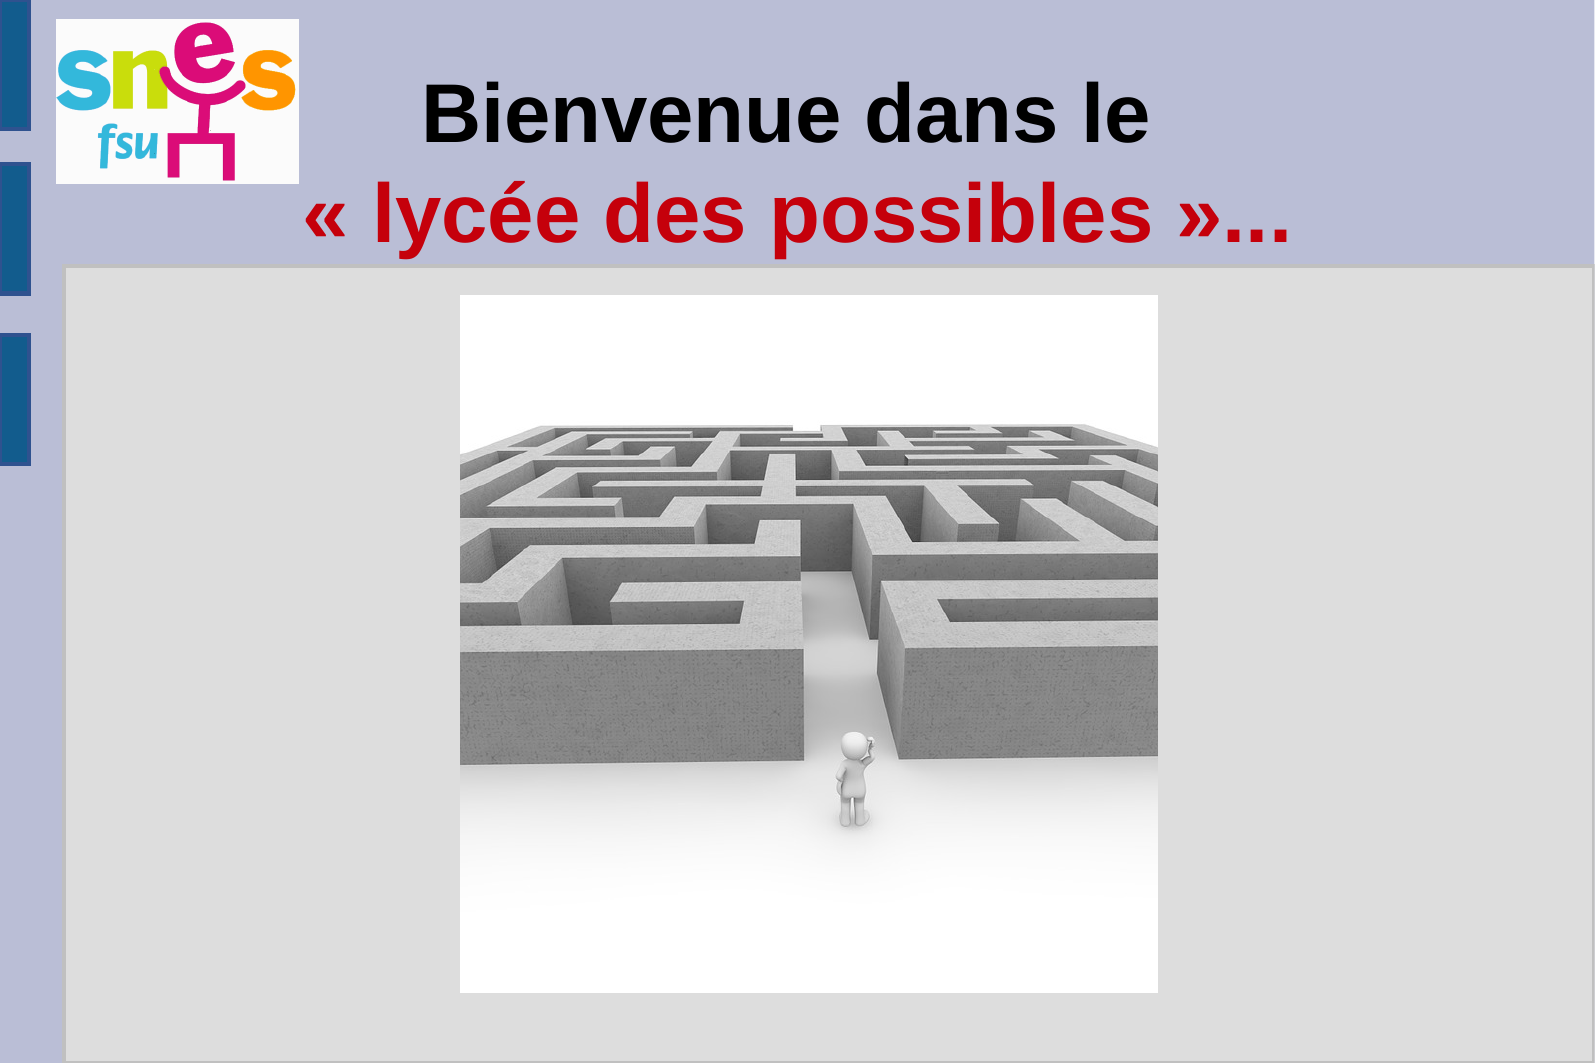

# Bienvenue dans le « lycée des possibles »...